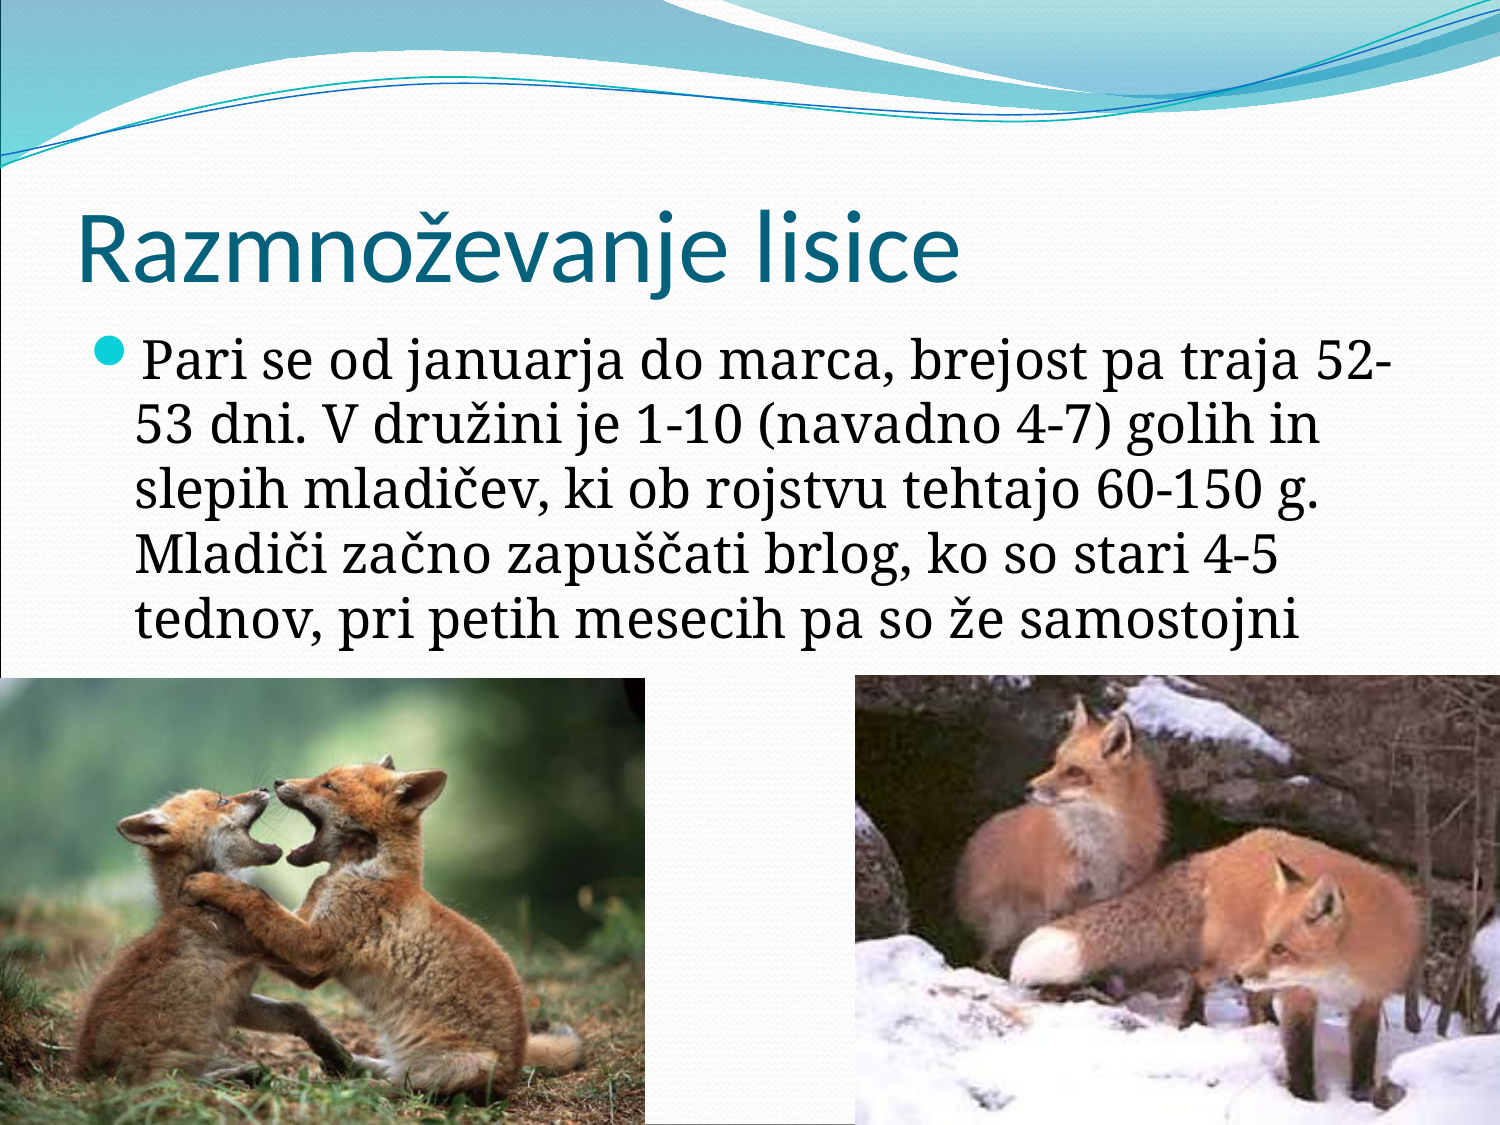

# Razmnoževanje lisice
Pari se od januarja do marca, brejost pa traja 52-53 dni. V družini je 1-10 (navadno 4-7) golih in slepih mladičev, ki ob rojstvu tehtajo 60-150 g. Mladiči začno zapuščati brlog, ko so stari 4-5 tednov, pri petih mesecih pa so že samostojni